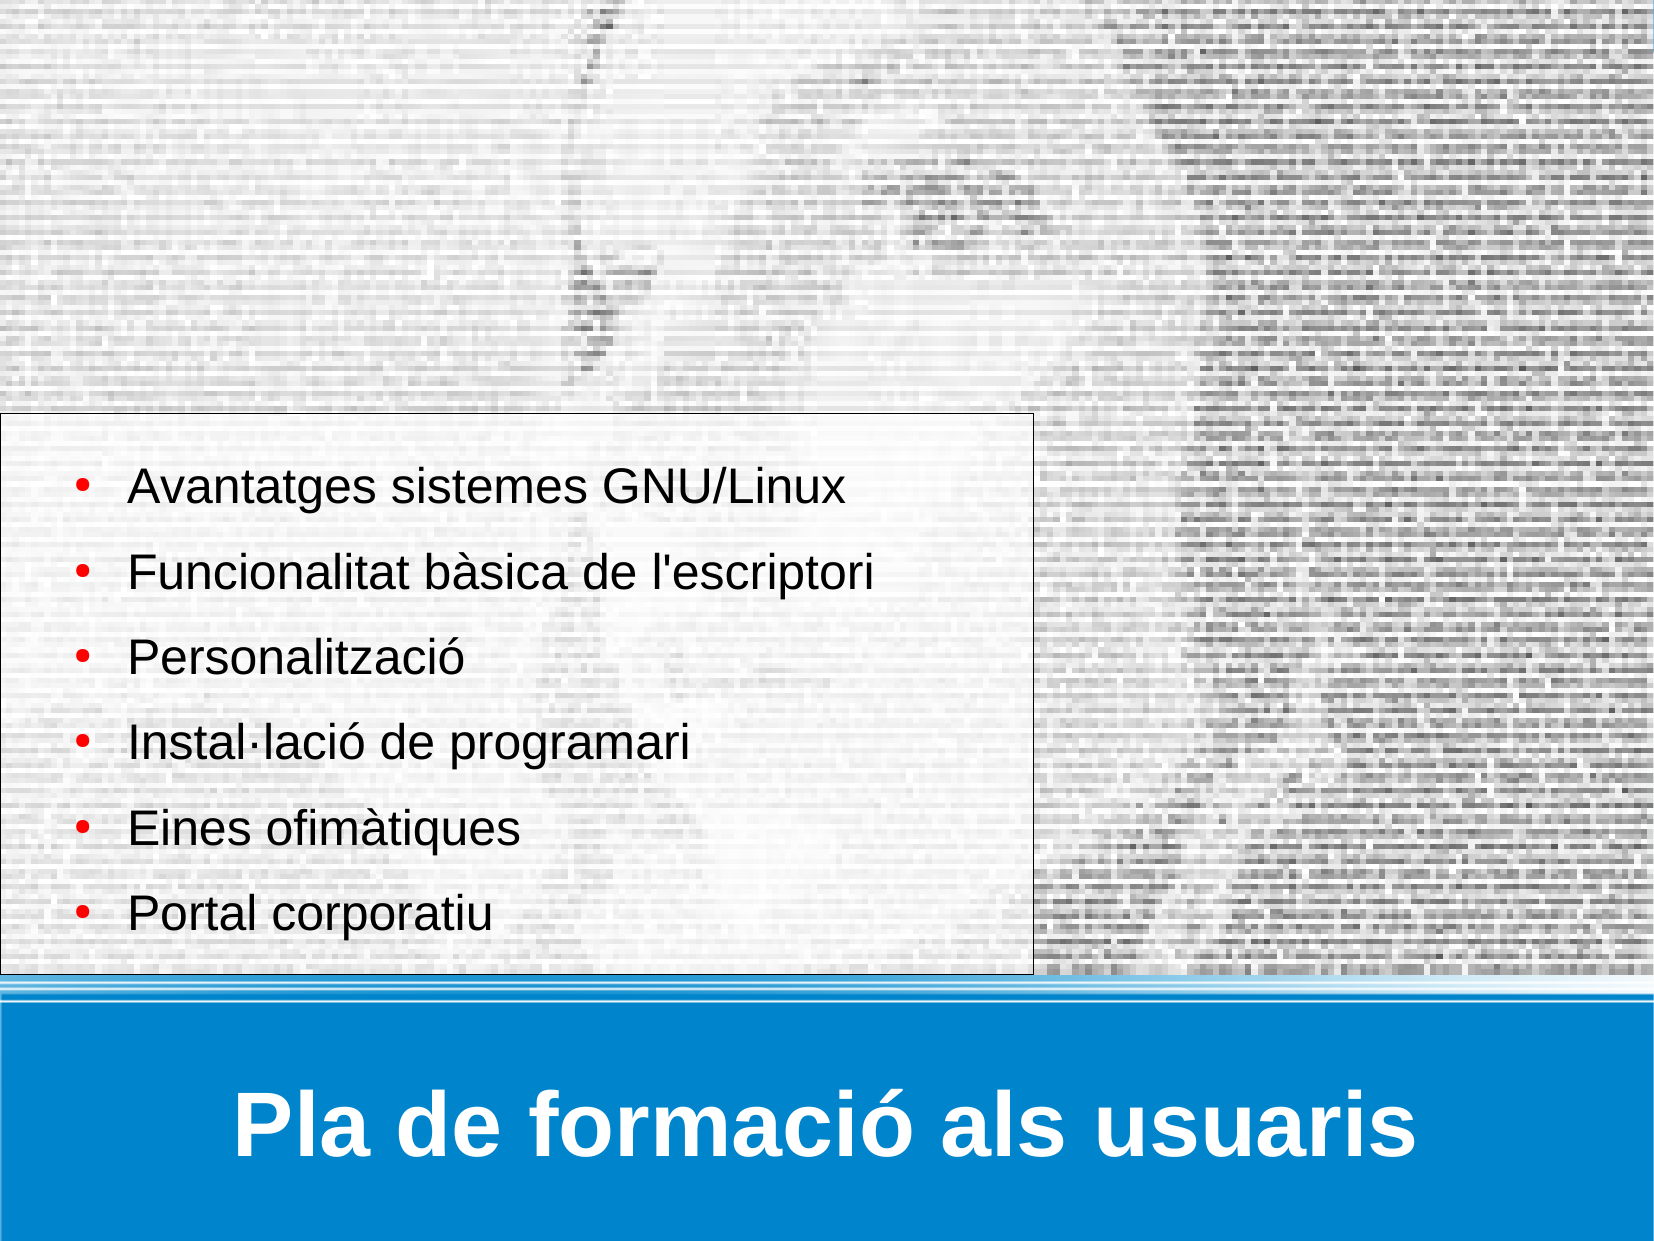

Avantatges sistemes GNU/Linux
Funcionalitat bàsica de l'escriptori
Personalització
Instal·lació de programari
Eines ofimàtiques
Portal corporatiu
# Pla de formació als usuaris